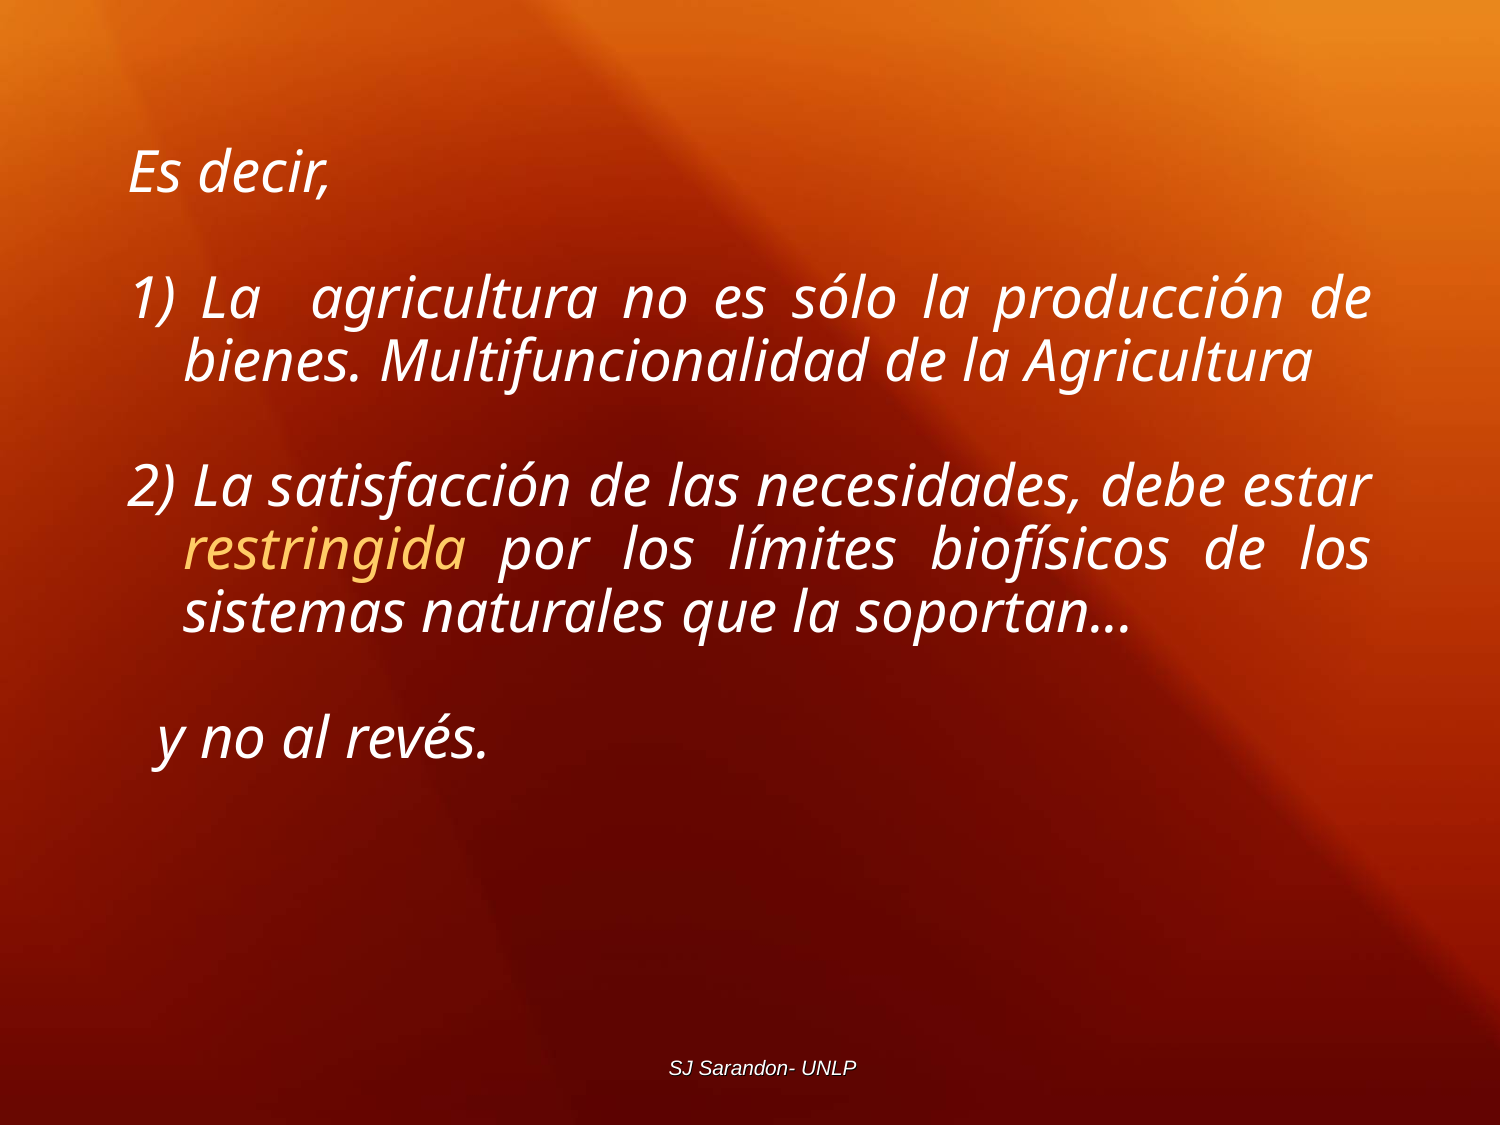

# Es decir,
1) La agricultura no es sólo la producción de bienes. Multifuncionalidad de la Agricultura
2) La satisfacción de las necesidades, debe estar restringida por los límites biofísicos de los sistemas naturales que la soportan...
 y no al revés.
SJ Sarandon- UNLP